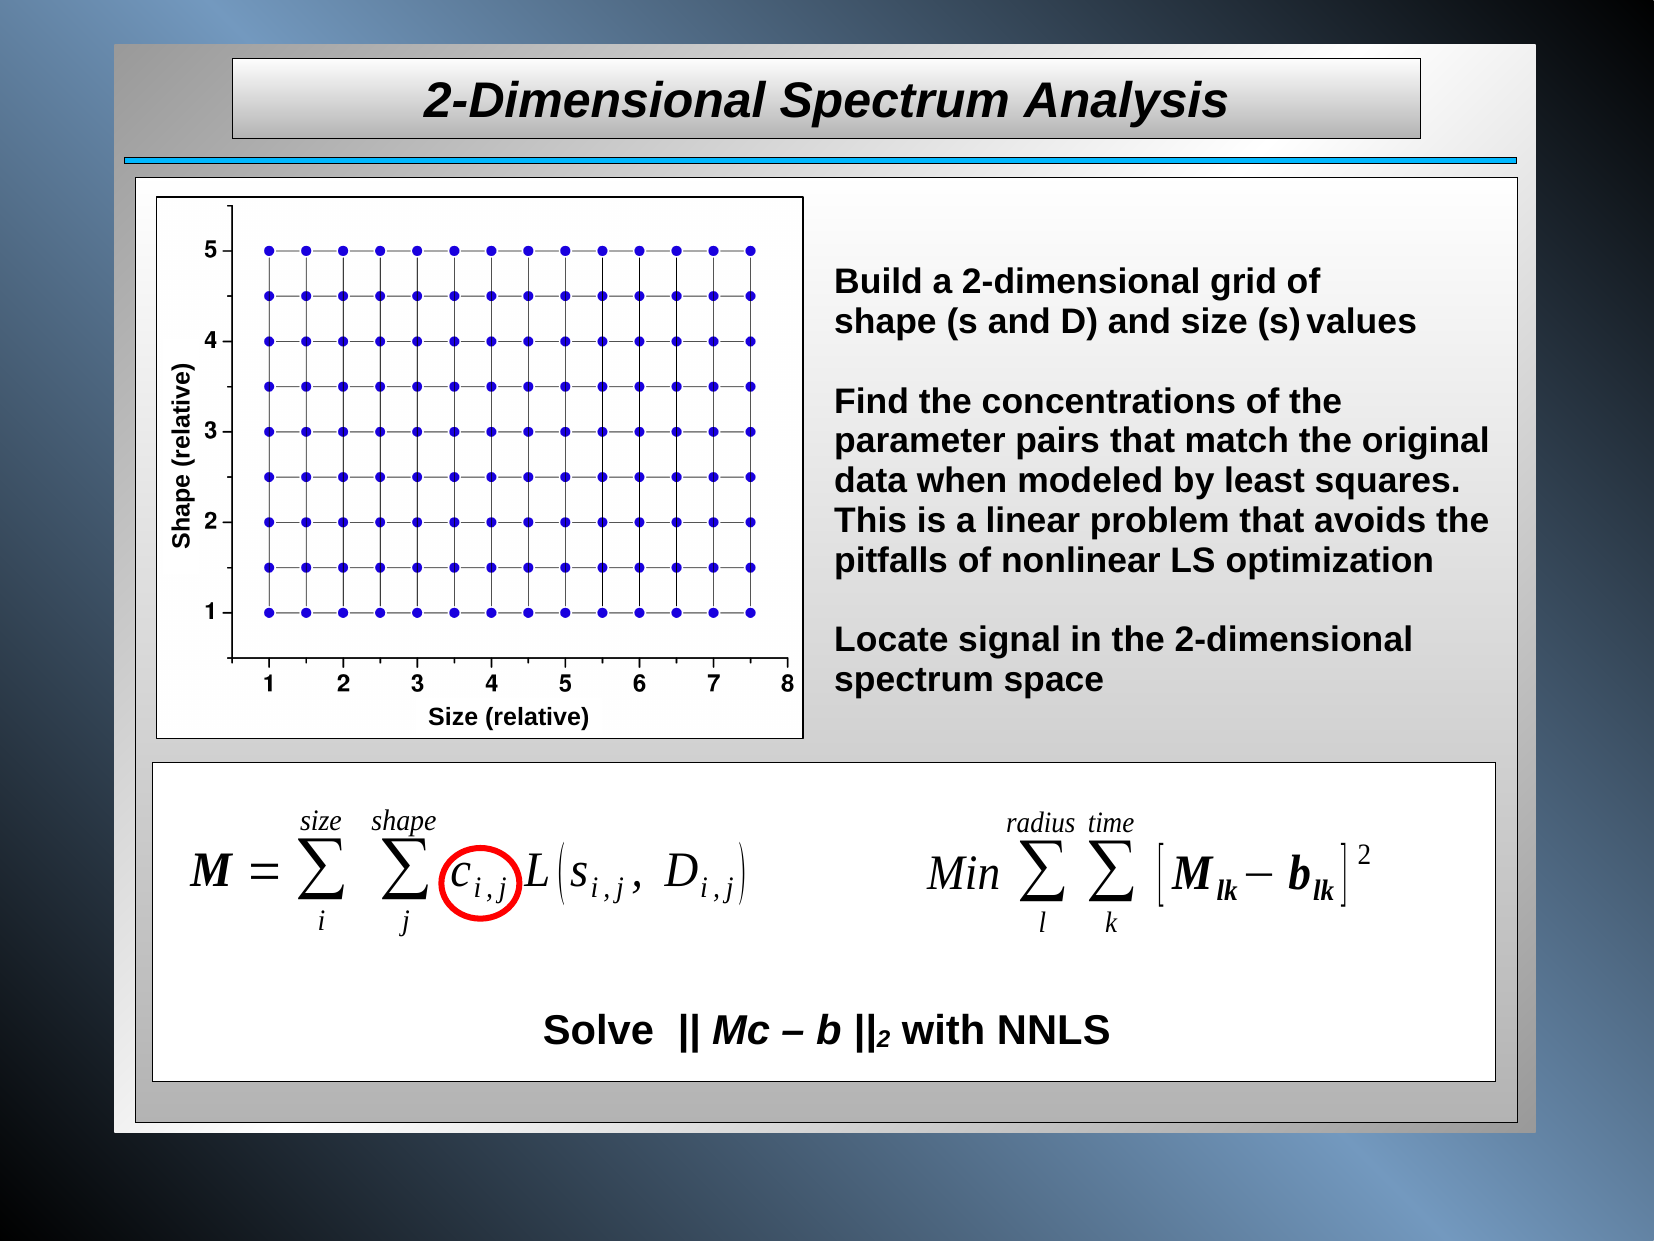

2-Dimensional Spectrum Analysis
Build a 2-dimensional grid of shape (s and D) and size (s) values
Find the concentrations of the parameter pairs that match the original data when modeled by least squares. This is a linear problem that avoids the pitfalls of nonlinear LS optimization
Locate signal in the 2-dimensional spectrum space
Shape (relative)
Size (relative)
Solve || Mc – b ||2 with NNLS